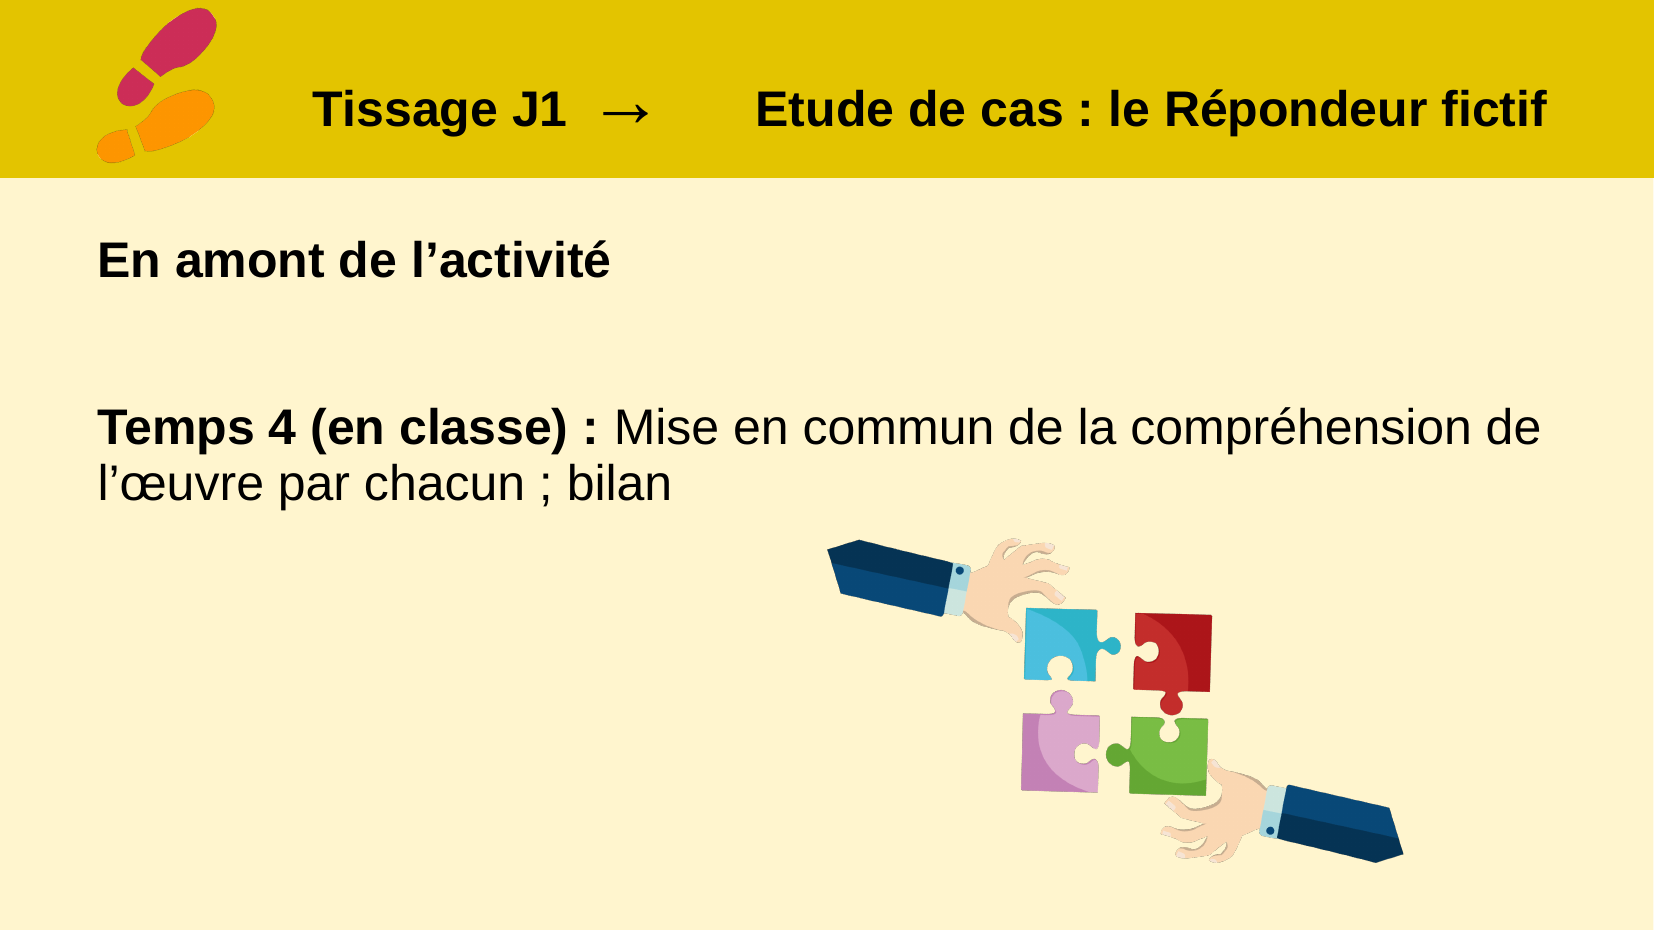

Tissage J1 → 	Etude de cas : le Répondeur fictif
En amont de l’activité
Temps 4 (en classe) : Mise en commun de la compréhension de l’œuvre par chacun ; bilan